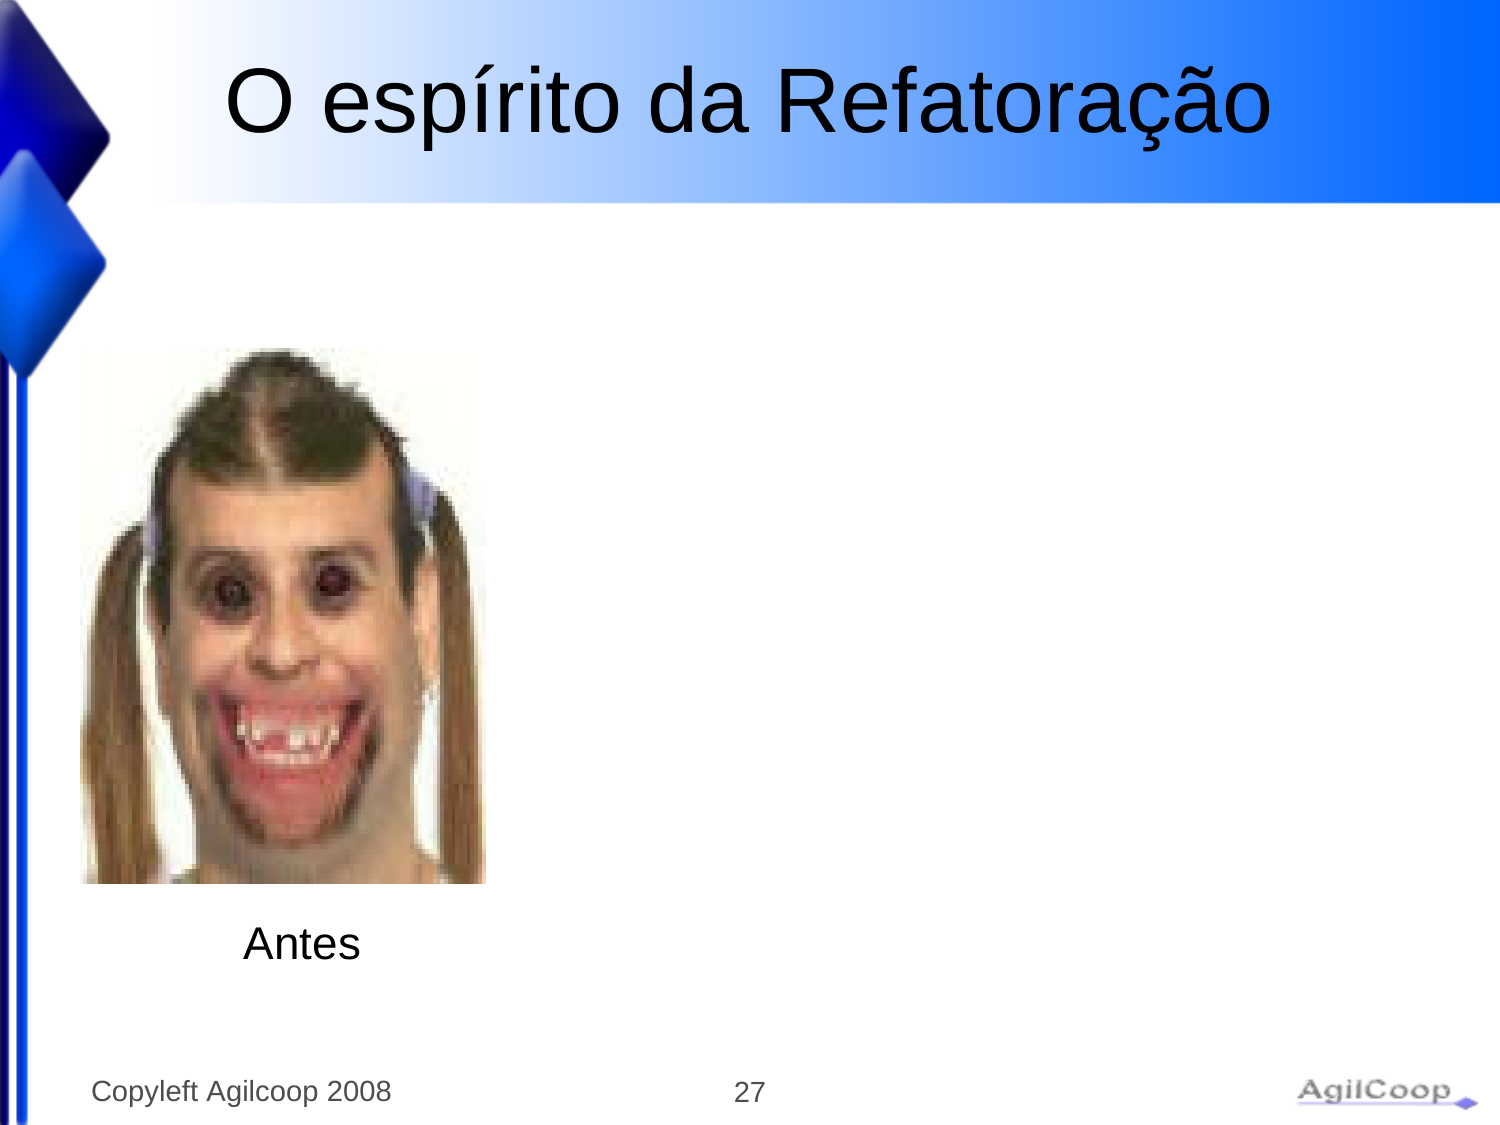

# O espírito da Refatoração
Antes
copyleft agilcoop 2007
27